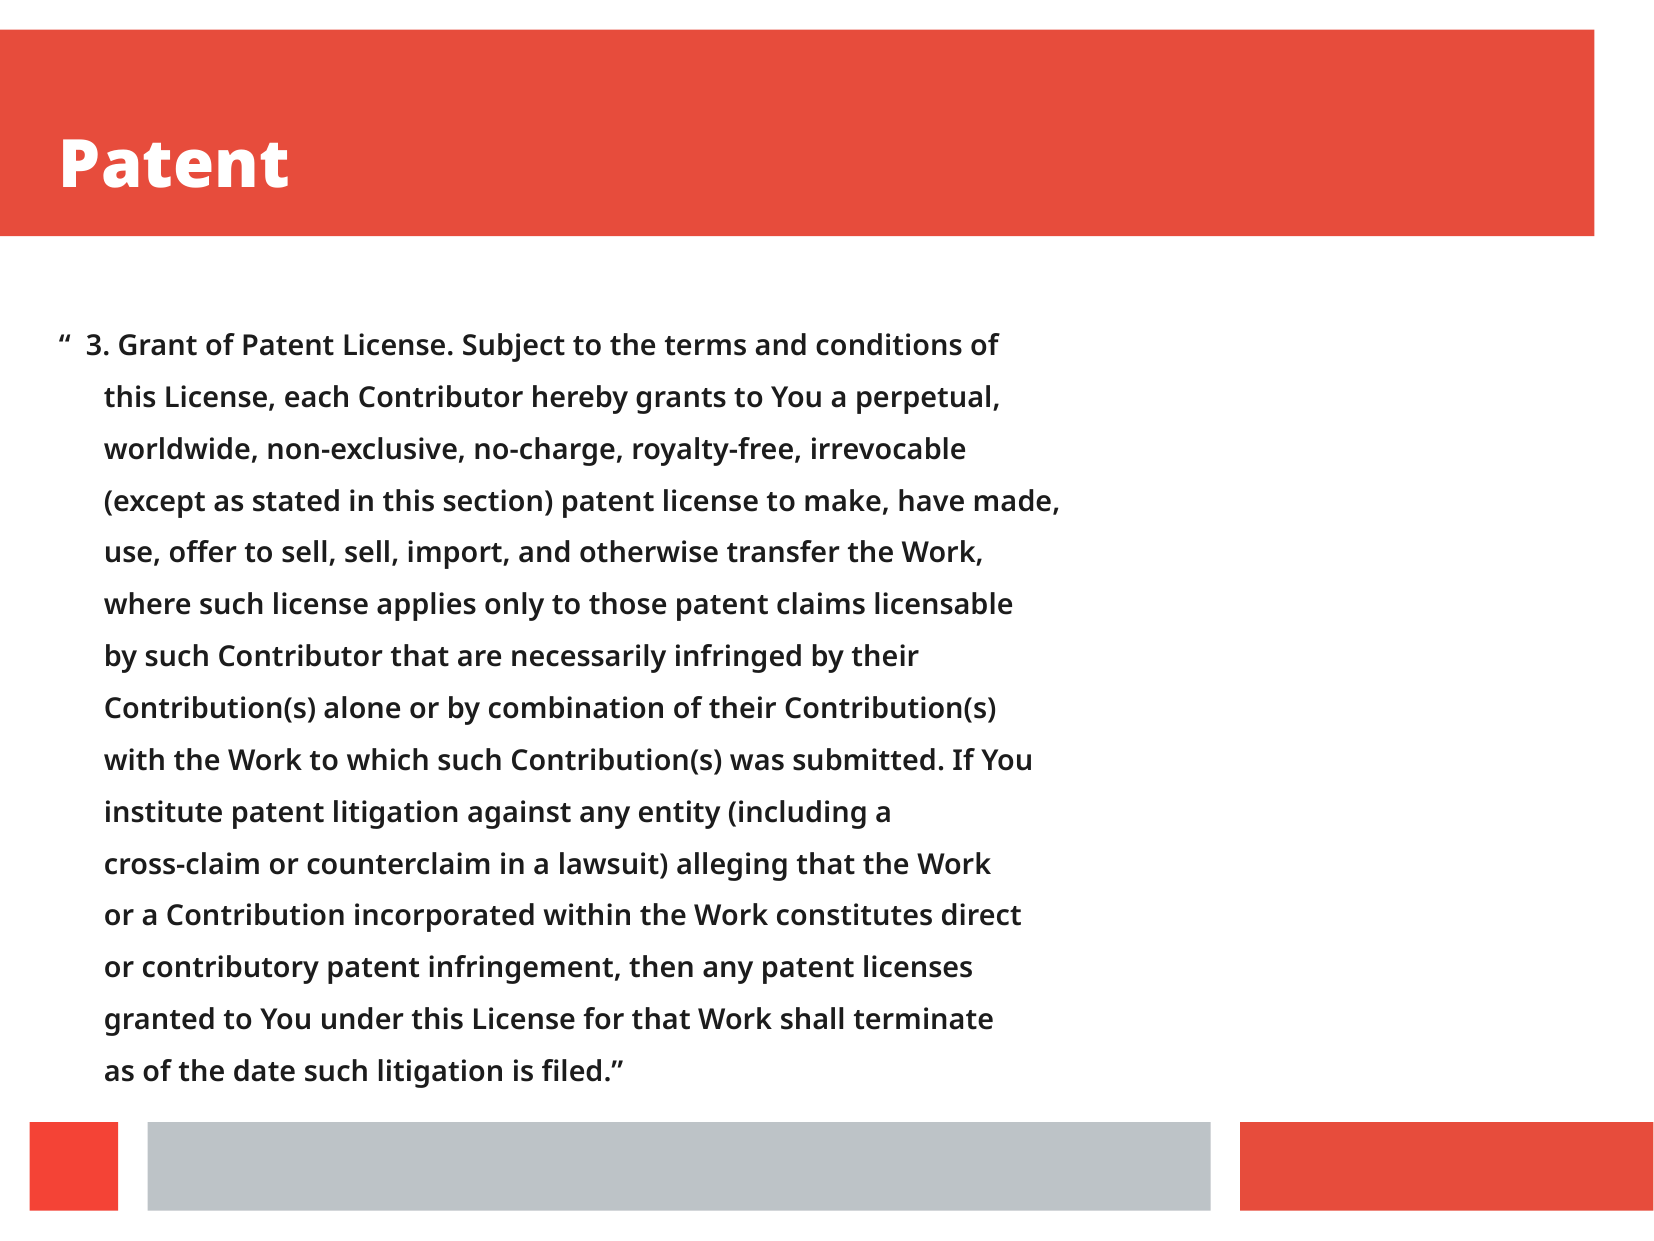

# Patent
“ 3. Grant of Patent License. Subject to the terms and conditions of
 this License, each Contributor hereby grants to You a perpetual,
 worldwide, non-exclusive, no-charge, royalty-free, irrevocable
 (except as stated in this section) patent license to make, have made,
 use, offer to sell, sell, import, and otherwise transfer the Work,
 where such license applies only to those patent claims licensable
 by such Contributor that are necessarily infringed by their
 Contribution(s) alone or by combination of their Contribution(s)
 with the Work to which such Contribution(s) was submitted. If You
 institute patent litigation against any entity (including a
 cross-claim or counterclaim in a lawsuit) alleging that the Work
 or a Contribution incorporated within the Work constitutes direct
 or contributory patent infringement, then any patent licenses
 granted to You under this License for that Work shall terminate
 as of the date such litigation is filed.”